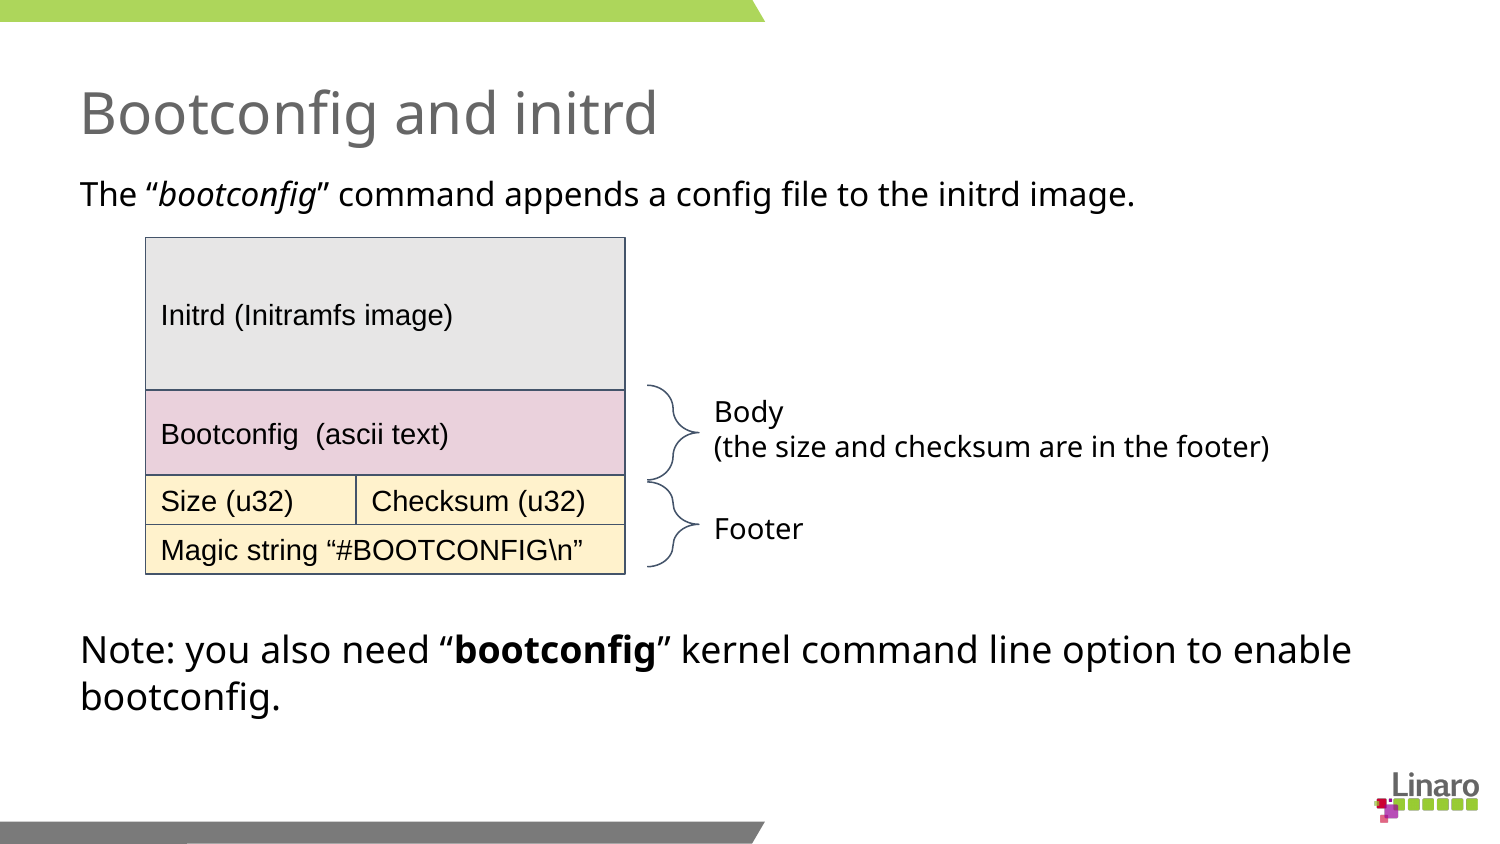

# Bootconfig and initrd
The “bootconfig” command appends a config file to the initrd image.
Note: you also need “bootconfig” kernel command line option to enable bootconfig.
Initrd (Initramfs image)
Body
(the size and checksum are in the footer)
Bootconfig (ascii text)
Size (u32)
Checksum (u32)
Footer
Magic string “#BOOTCONFIG\n”